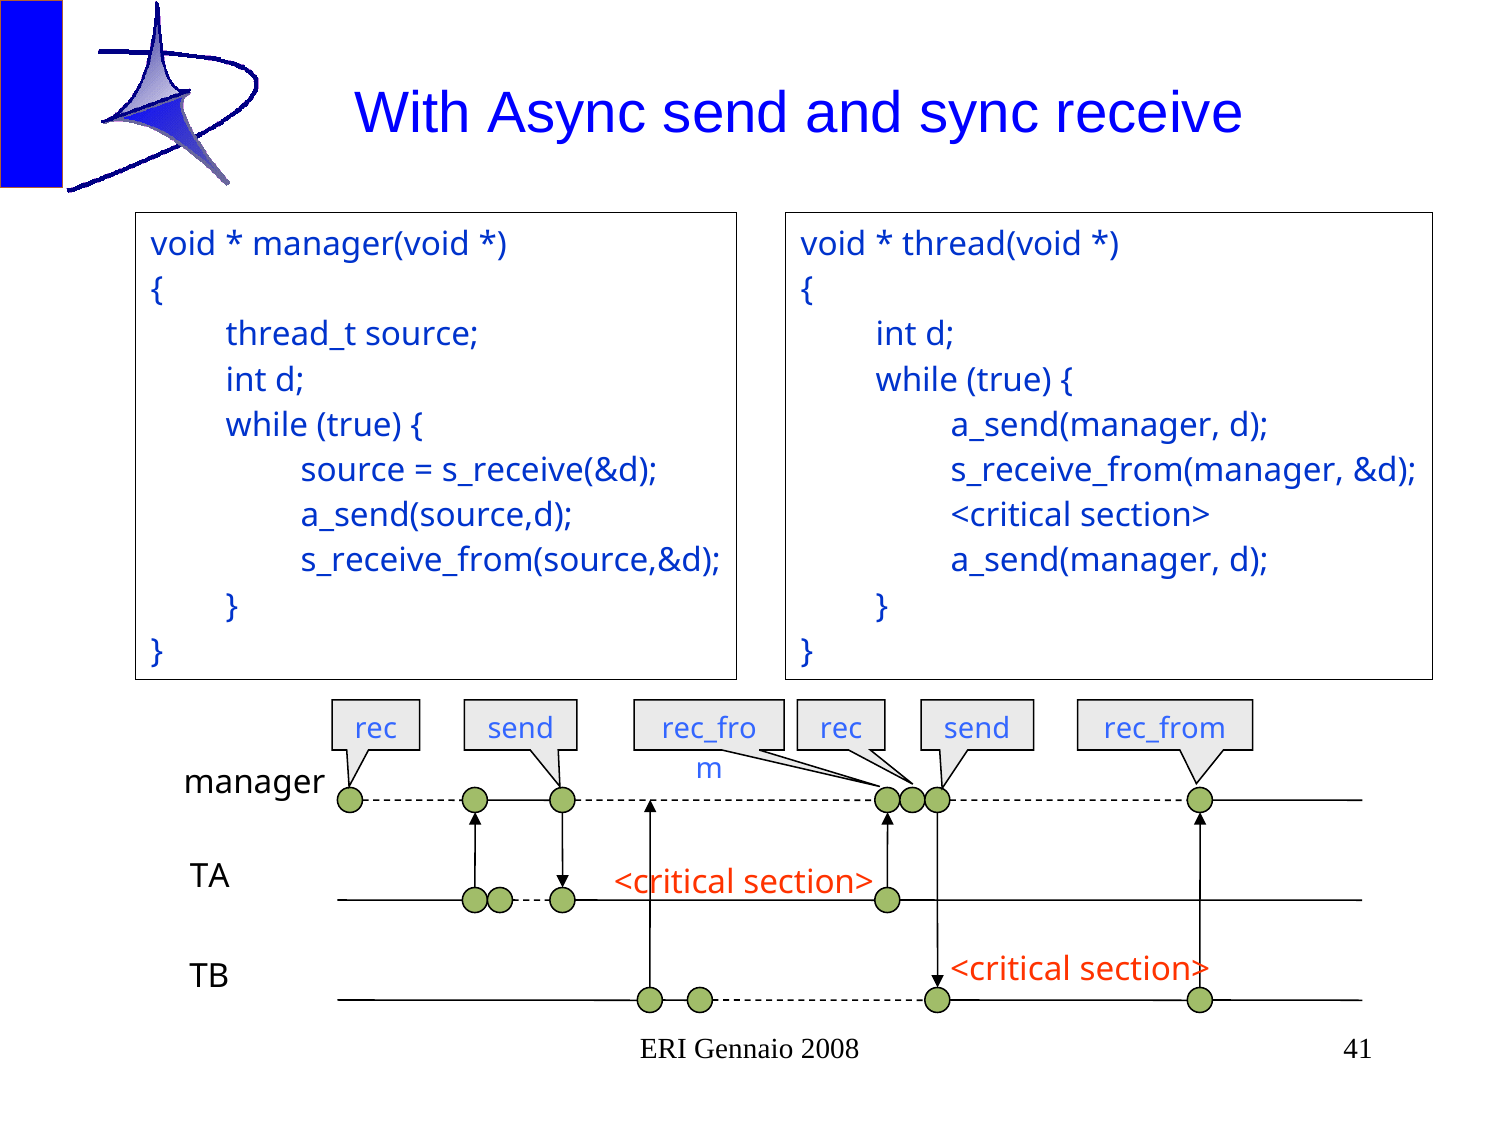

# With Async send and sync receive
void * manager(void *)‏
{
	thread_t source;
	int d;
	while (true) {
		source = s_receive(&d);
		a_send(source,d);
		s_receive_from(source,&d);
	}
}
void * thread(void *)‏
{
	int d;
	while (true) {
		a_send(manager, d);
		s_receive_from(manager, &d);
		<critical section>
		a_send(manager, d);
	}
}
rec
send
rec_from
rec
send
rec_from
manager
TA
<critical section>
<critical section>
TB
ERI Gennaio 2008
41